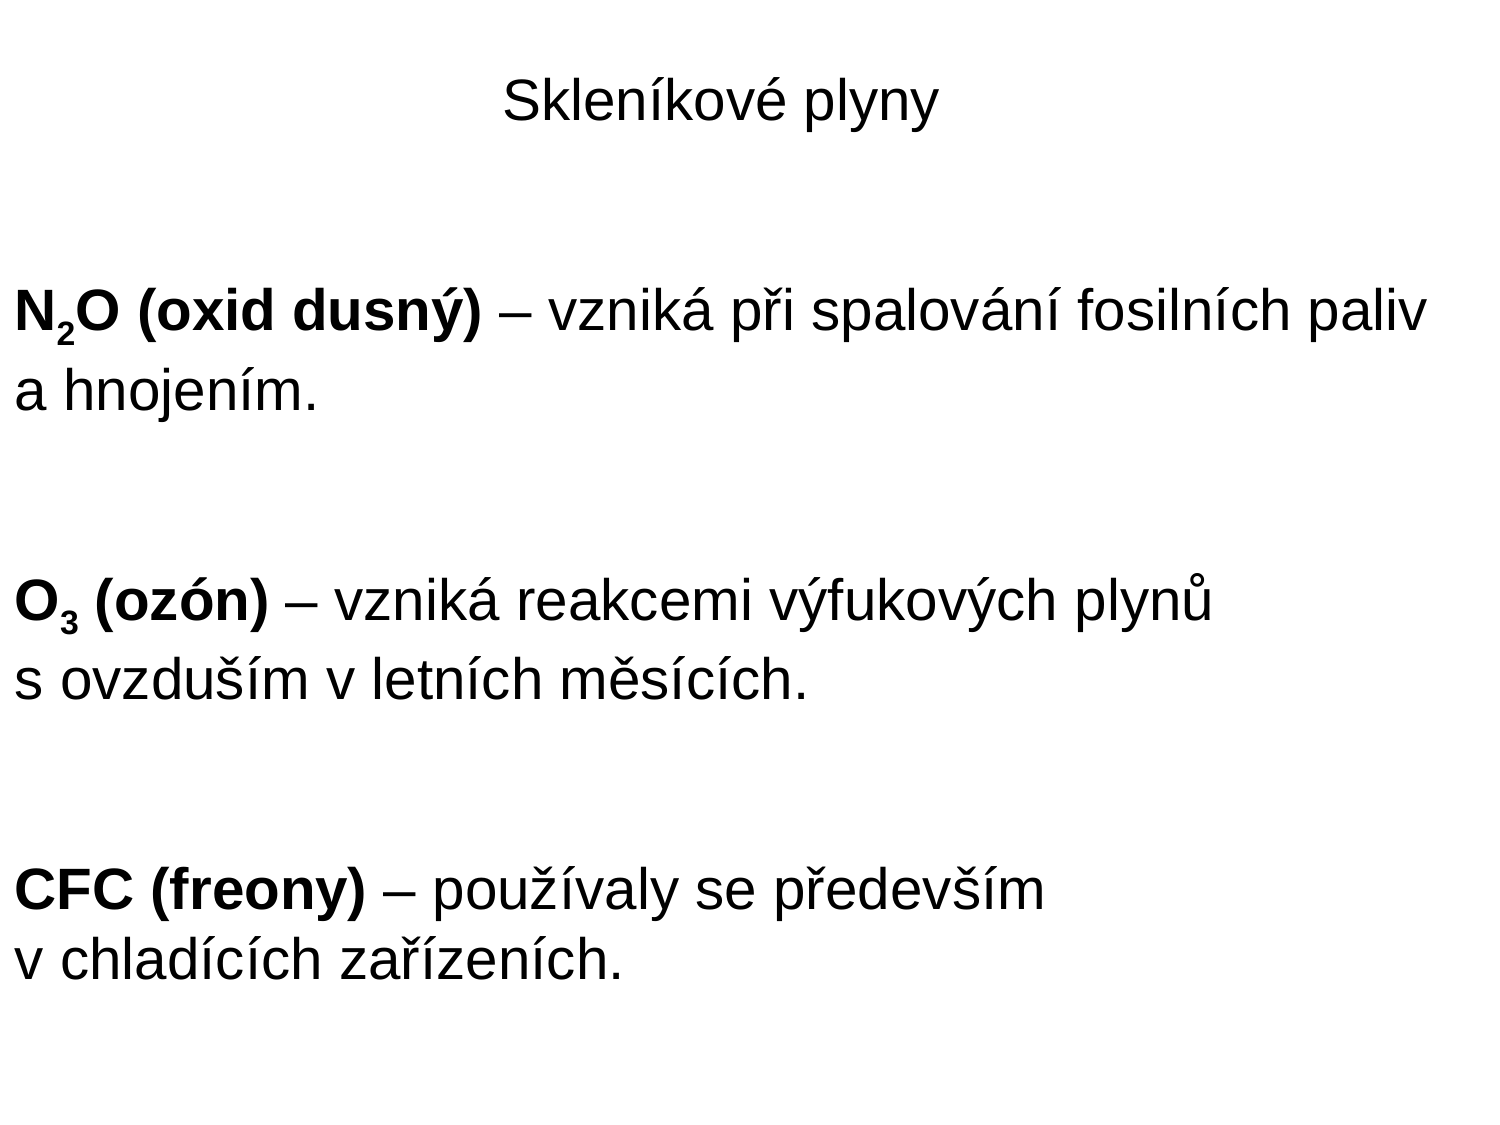

Skleníkové plyny
N2O (oxid dusný) – vzniká při spalování fosilních paliv
a hnojením.
O3 (ozón) – vzniká reakcemi výfukových plynů
s ovzduším v letních měsících.
CFC (freony) – používaly se především
v chladících zařízeních.